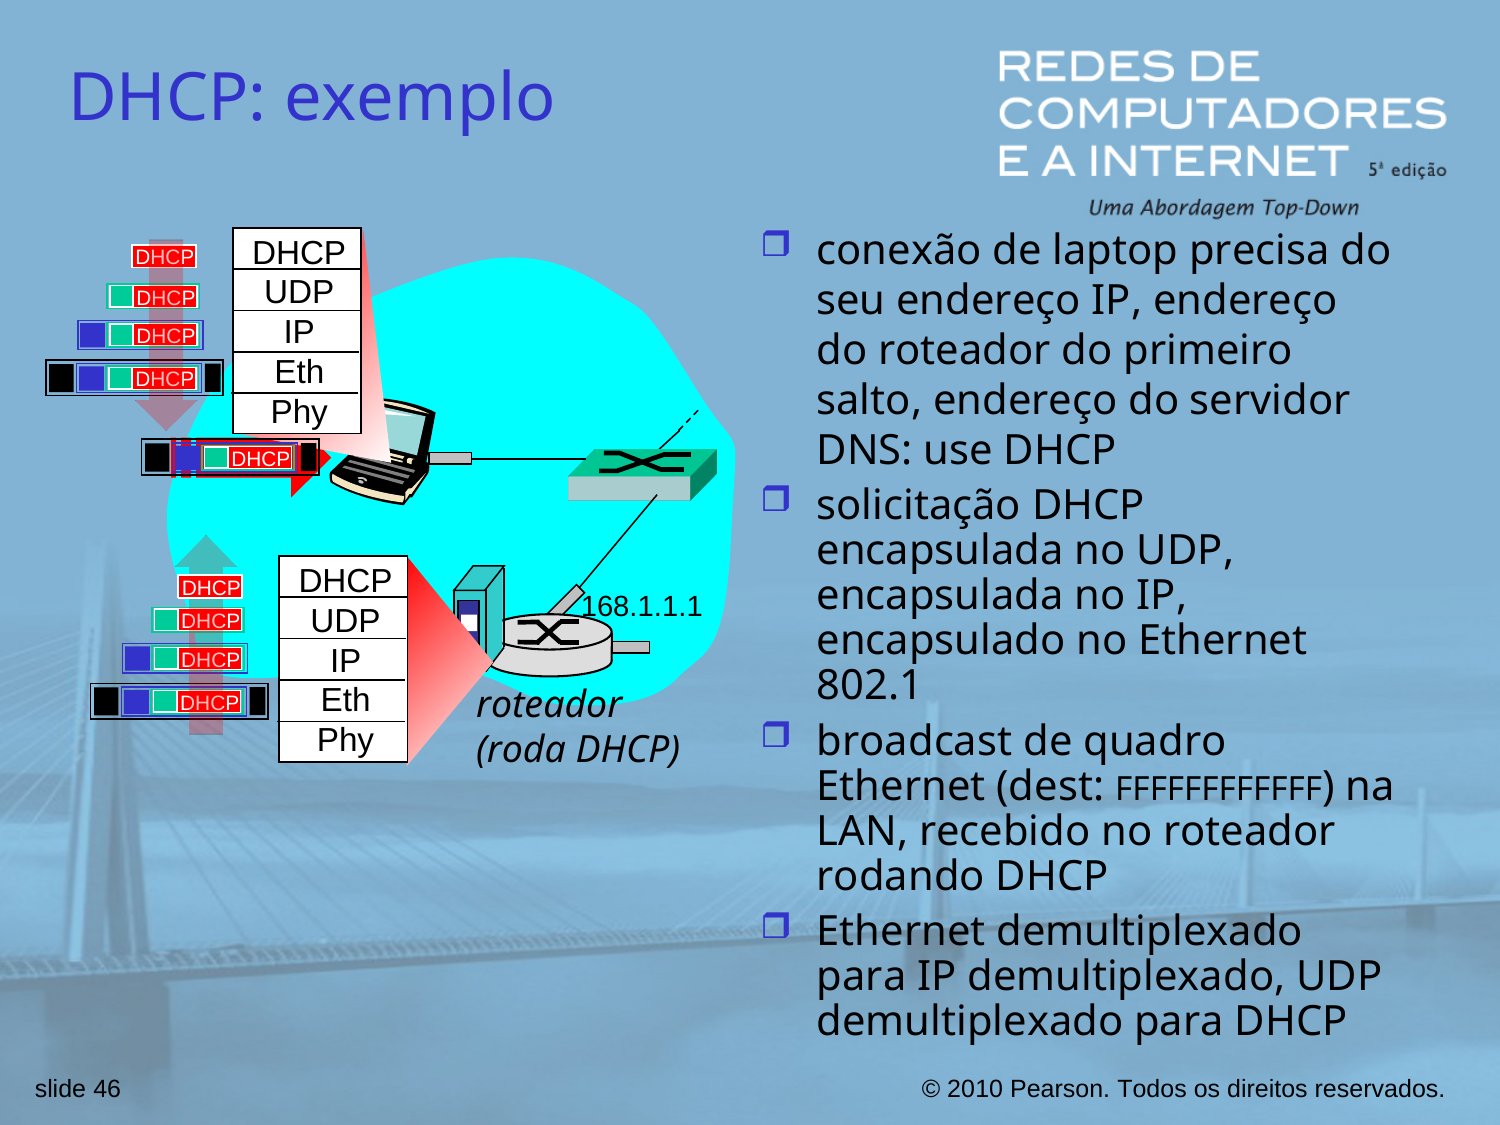

# DHCP: exemplo
conexão de laptop precisa do seu endereço IP, endereço do roteador do primeiro salto, endereço do servidor DNS: use DHCP
solicitação DHCP encapsulada no UDP, encapsulada no IP, encapsulado no Ethernet 802.1
broadcast de quadro Ethernet (dest: FFFFFFFFFFFF) na LAN, recebido no roteador rodando DHCP
Ethernet demultiplexado para IP demultiplexado, UDP demultiplexado para DHCP
DHCP
UDP
IP
Eth
Phy
DHCP
DHCP
DHCP
DHCP
DHCP
DHCP
DHCP
DHCP
DHCP
DHCP
UDP
IP
Eth
Phy
DHCP
168.1.1.1
roteador
(roda DHCP)